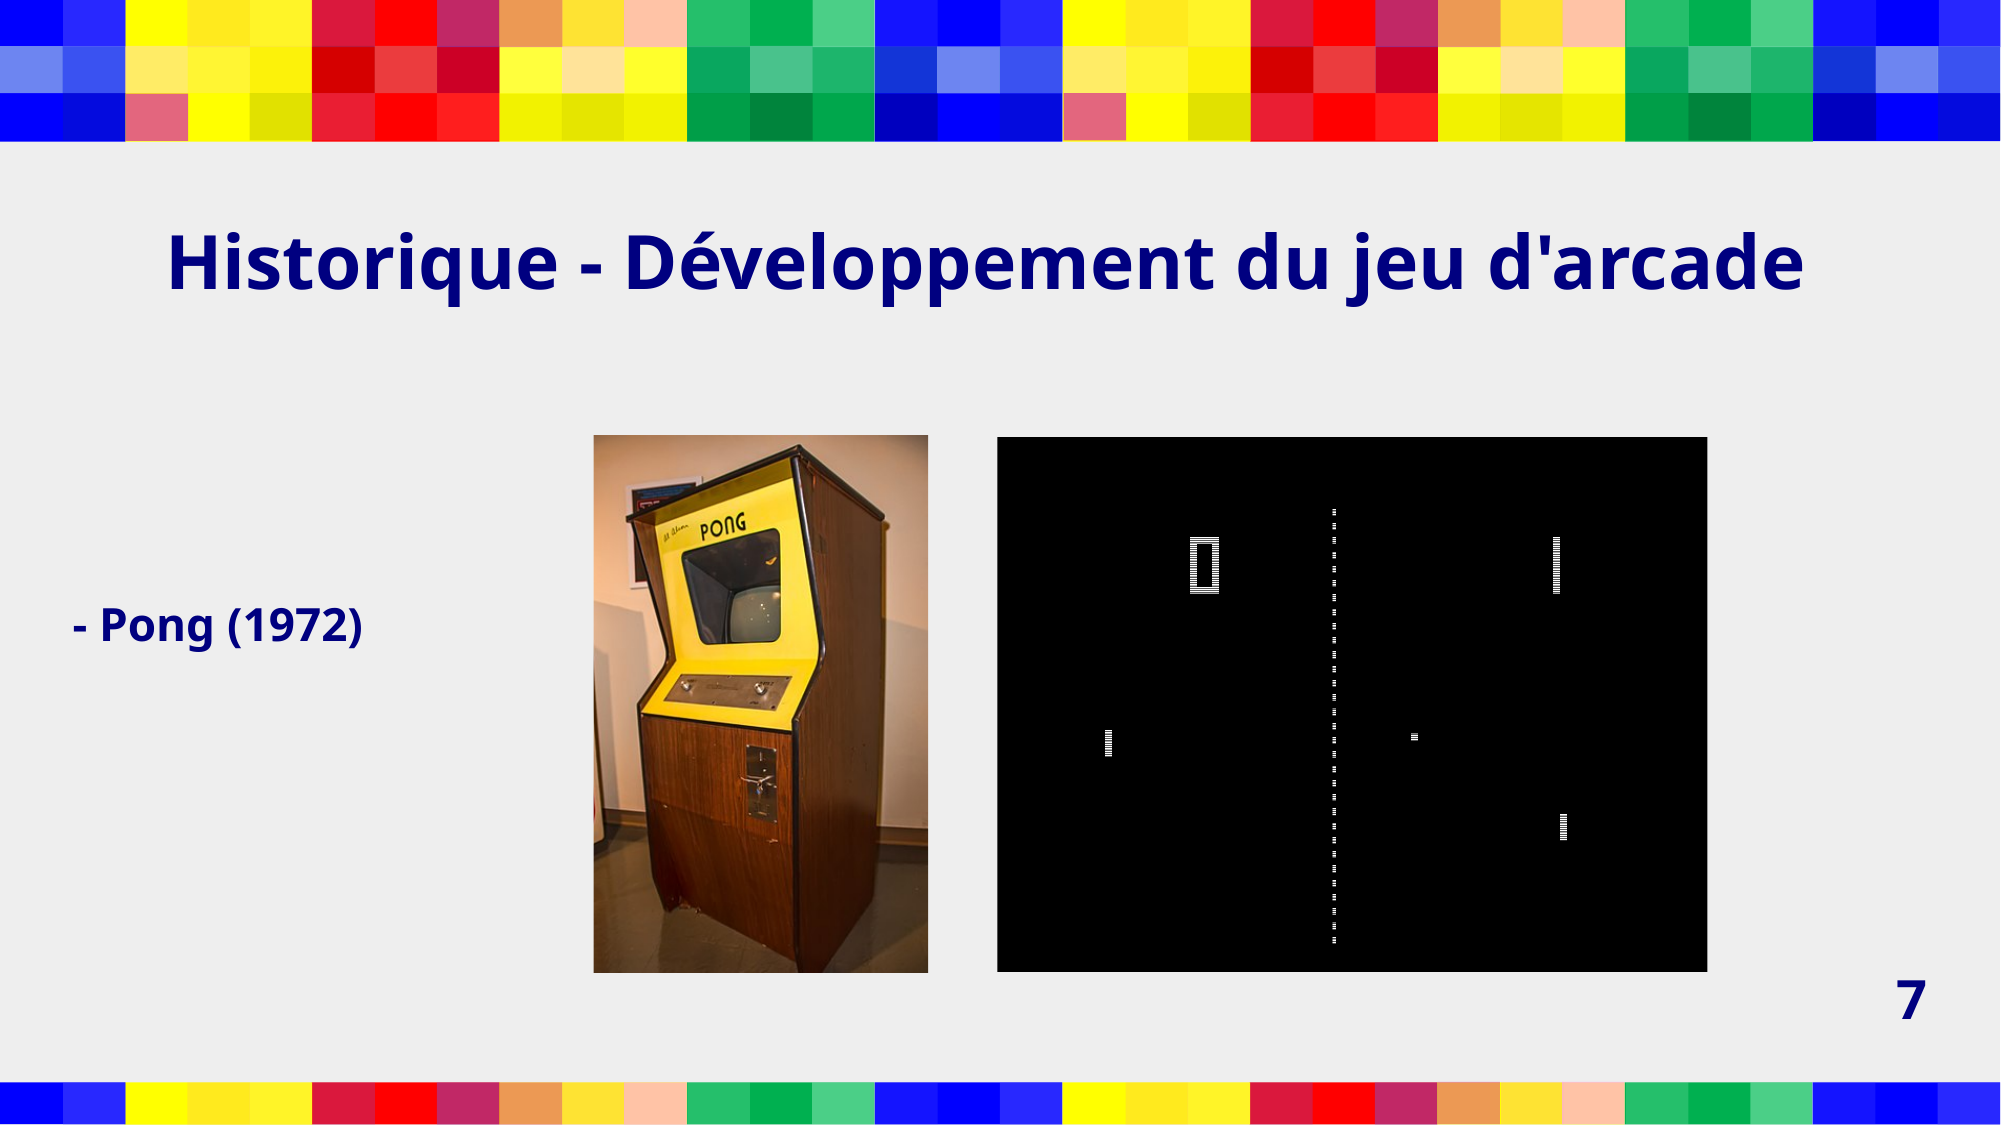

# - Pong (1972)
Historique - Développement du jeu d'arcade
7